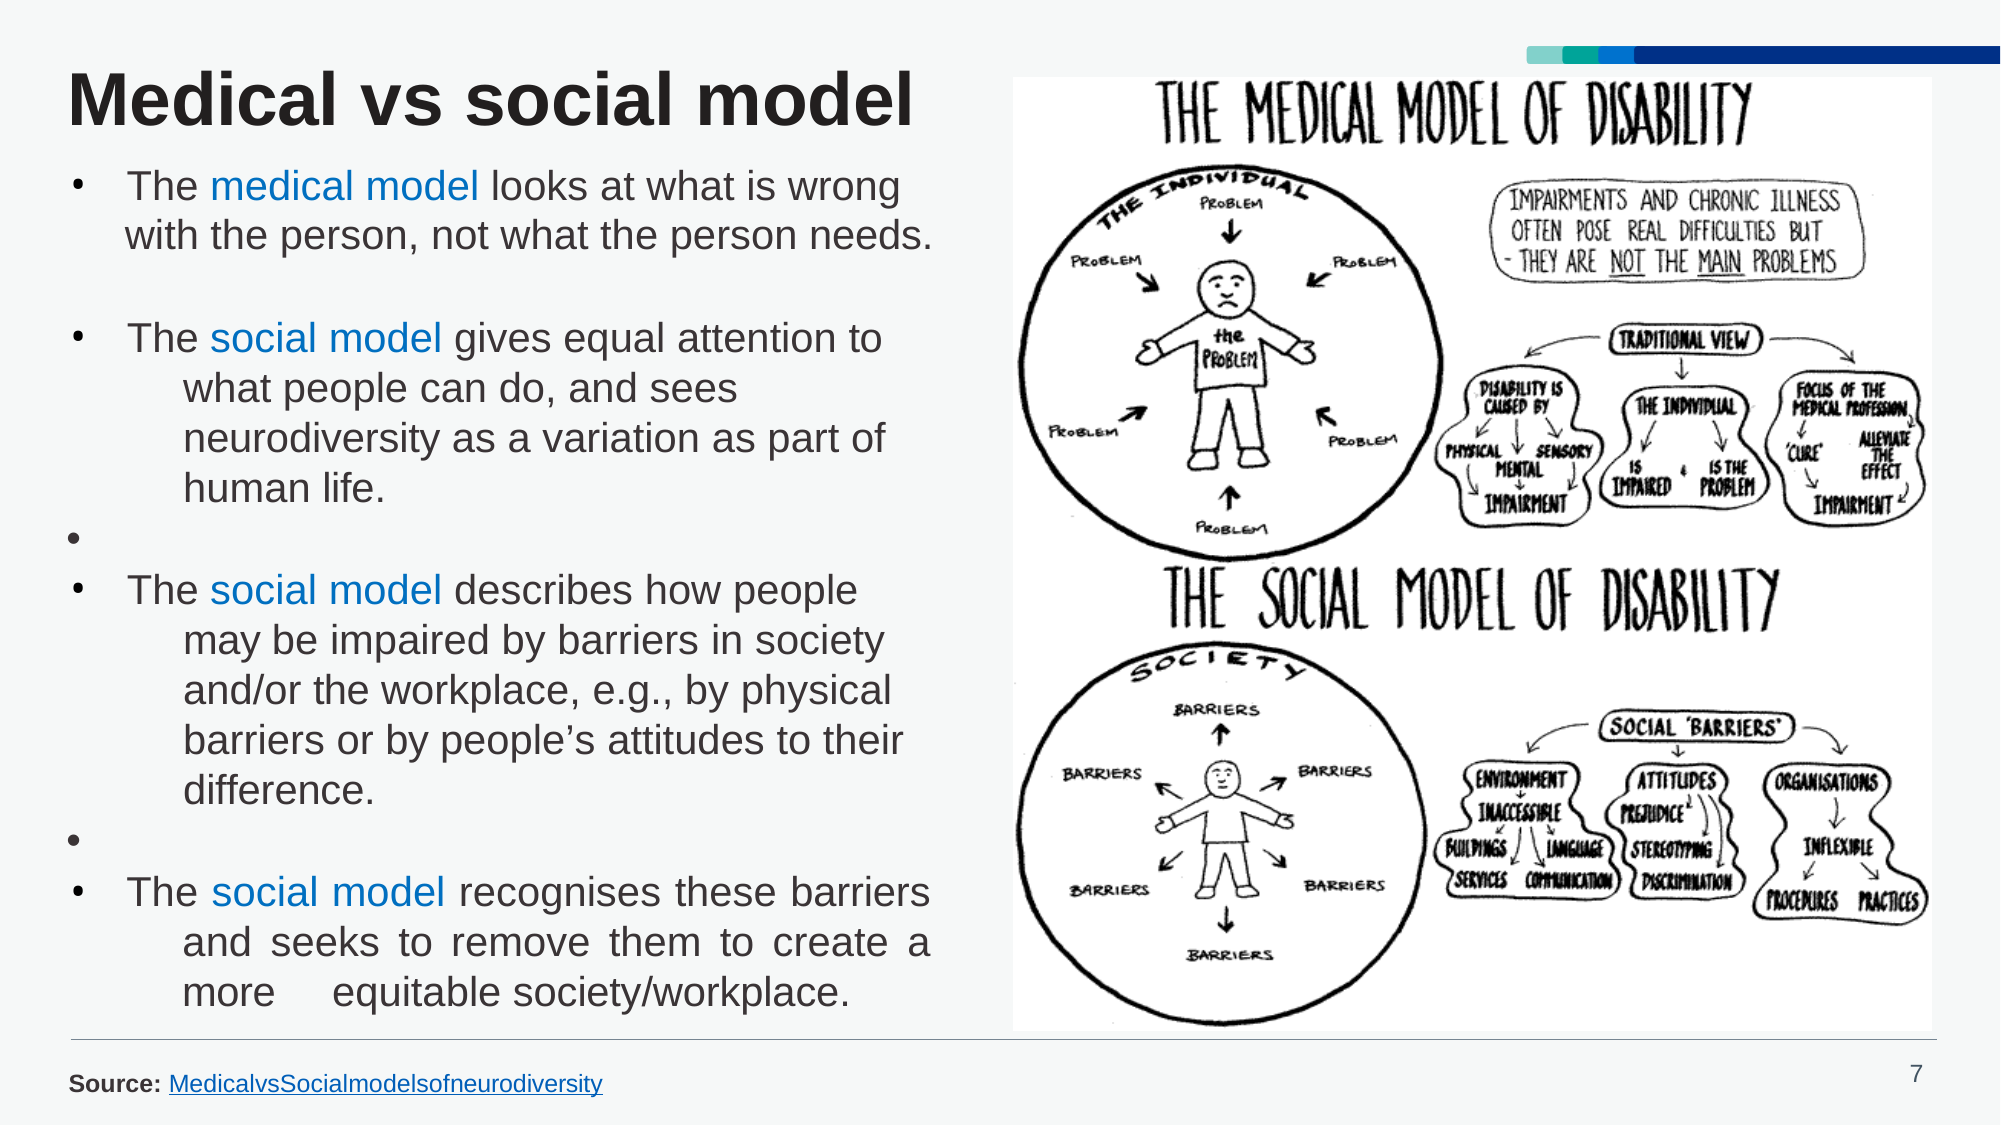

# Medical vs social model
The medical model looks at what is wrong
with the person, not what the person needs.
The social model gives equal attention to what people can do, and sees neurodiversity as a variation as part of human life.
The social model describes how people may be impaired by barriers in society and/or the workplace, e.g., by physical barriers or by people’s attitudes to their difference.
The social model recognises these barriers 	and seeks to remove them to create a more 	equitable society/workplace.
Source: MedicalvsSocialmodelsofneurodiversity